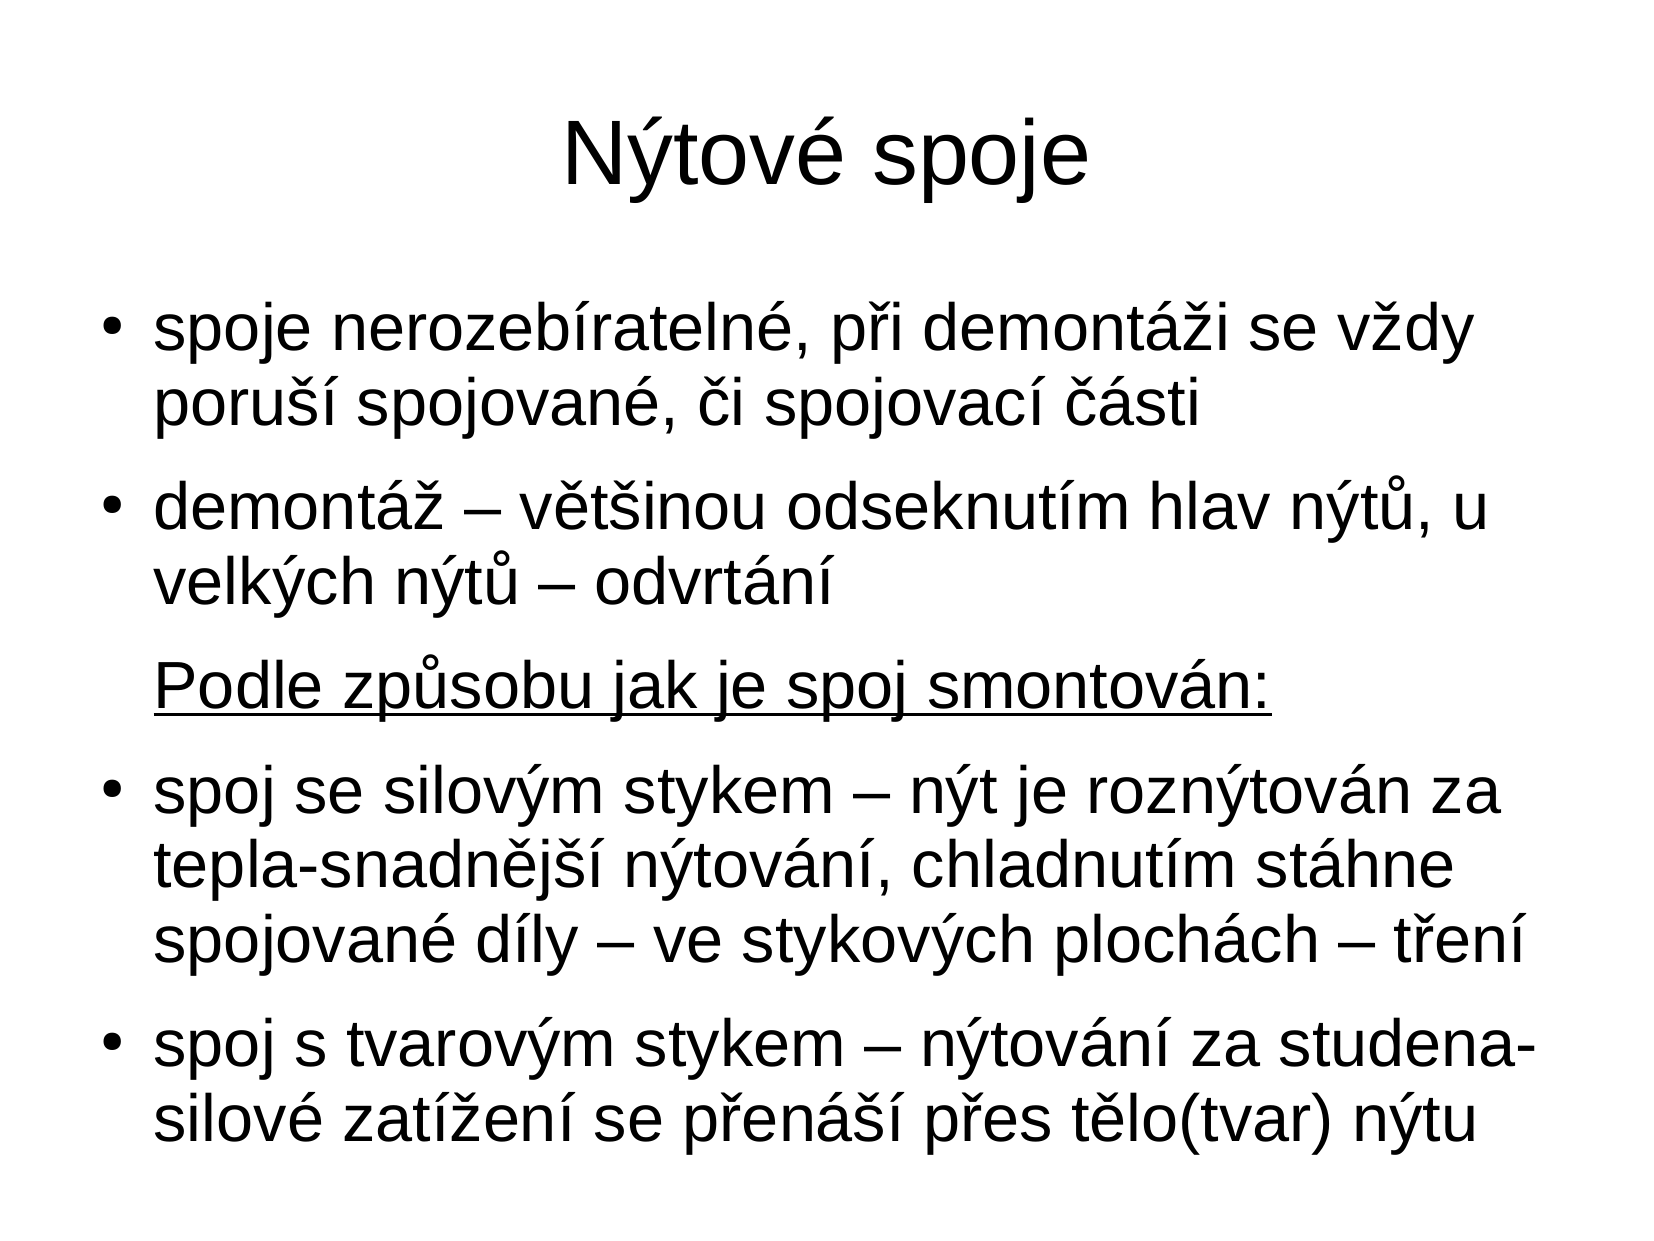

# Nýtové spoje
spoje nerozebíratelné, při demontáži se vždy poruší spojované, či spojovací části
demontáž – většinou odseknutím hlav nýtů, u velkých nýtů – odvrtání
Podle způsobu jak je spoj smontován:
spoj se silovým stykem – nýt je roznýtován za tepla-snadnější nýtování, chladnutím stáhne spojované díly – ve stykových plochách – tření
spoj s tvarovým stykem – nýtování za studena-silové zatížení se přenáší přes tělo(tvar) nýtu